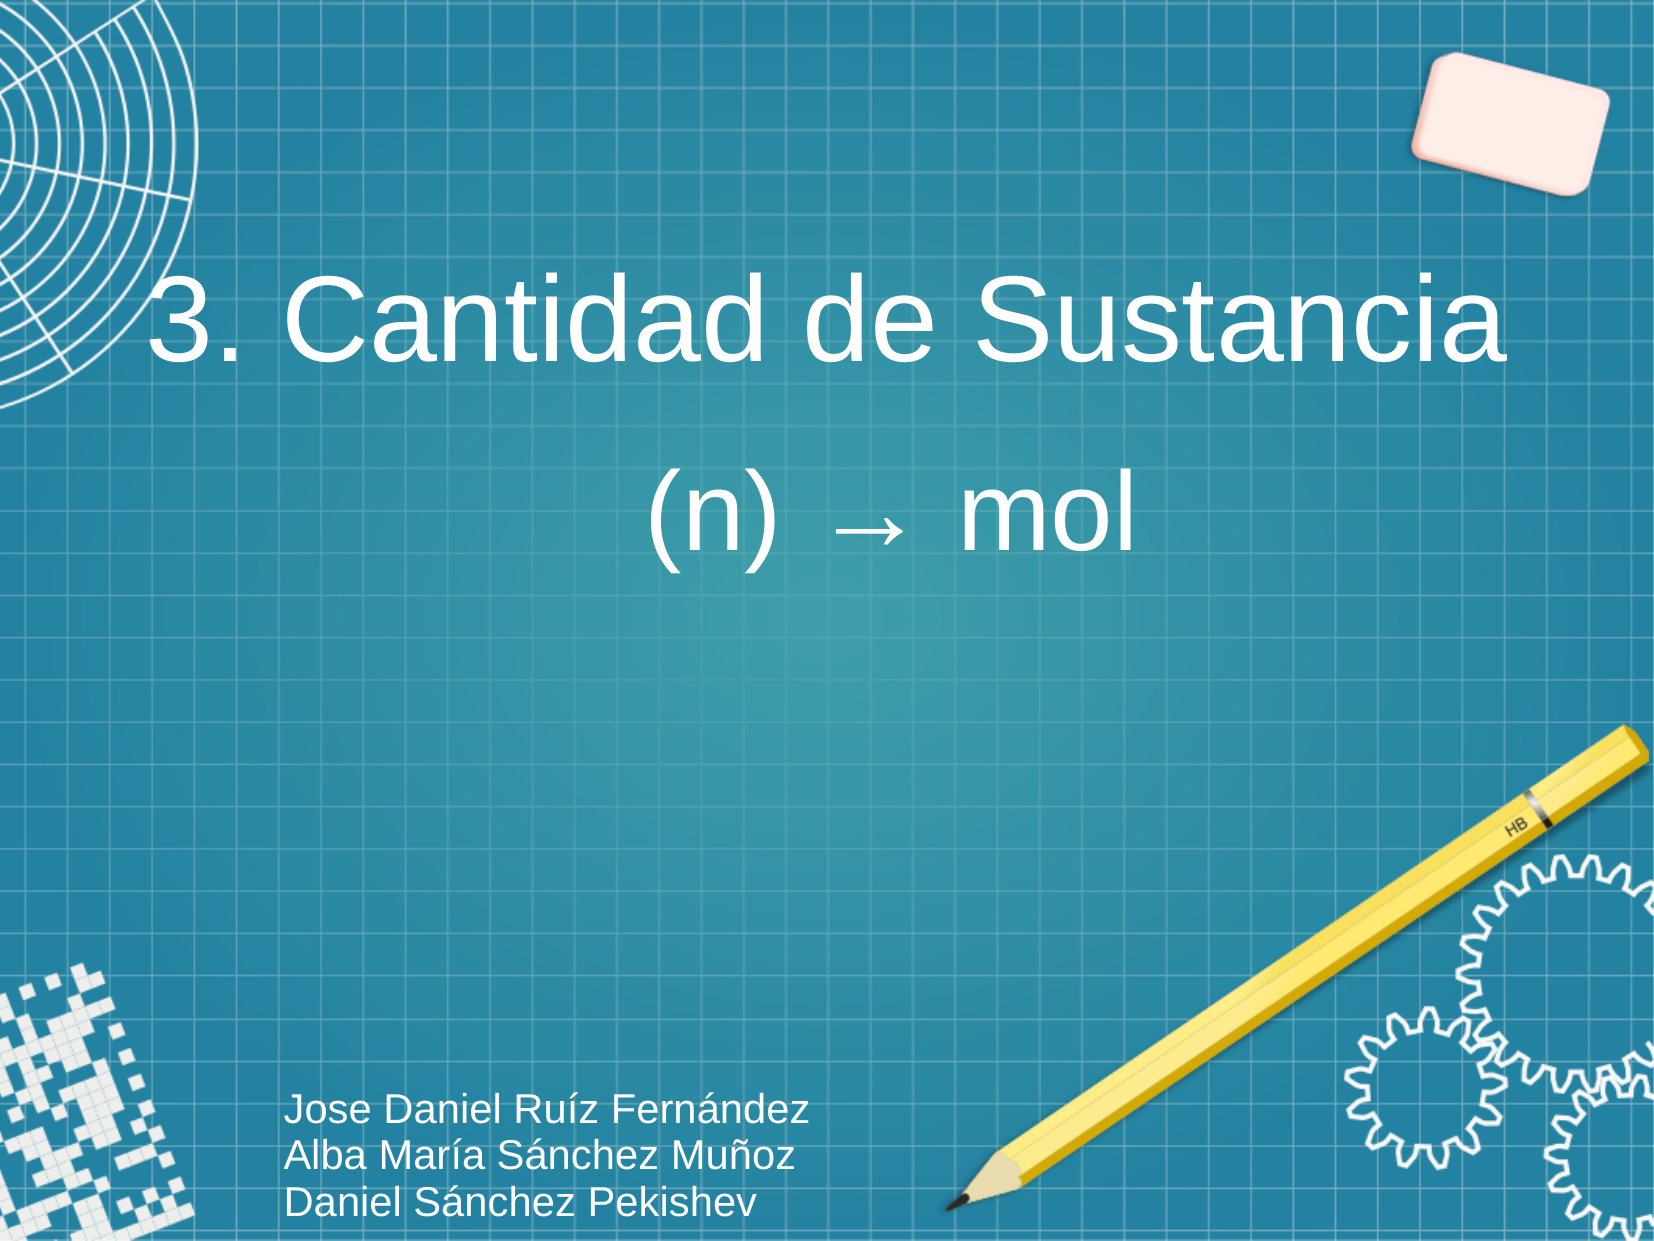

# 3. Cantidad de Sustancia
(n) → mol
Jose Daniel Ruíz Fernández
Alba María Sánchez Muñoz
Daniel Sánchez Pekishev